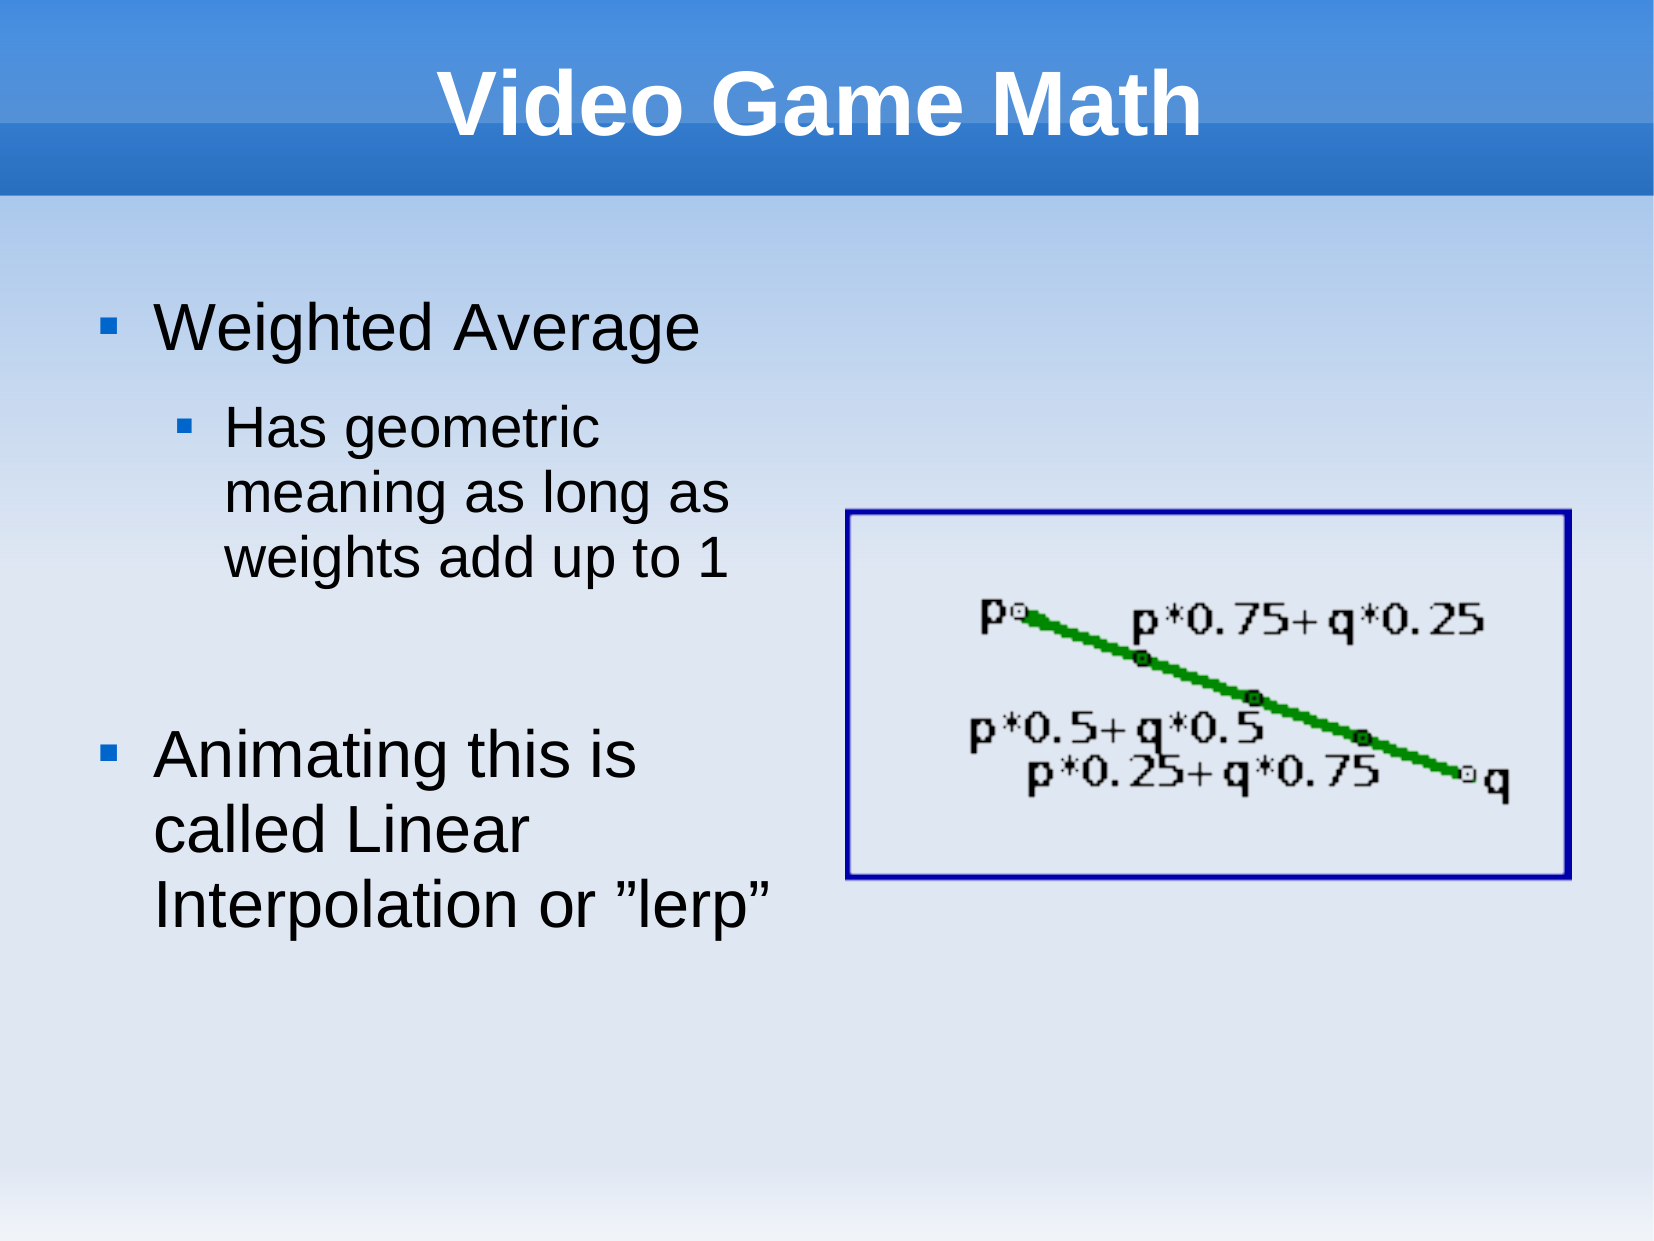

Video Game Math
# Weighted Average
Has geometric meaning as long as weights add up to 1
Animating this is called Linear Interpolation or ”lerp”